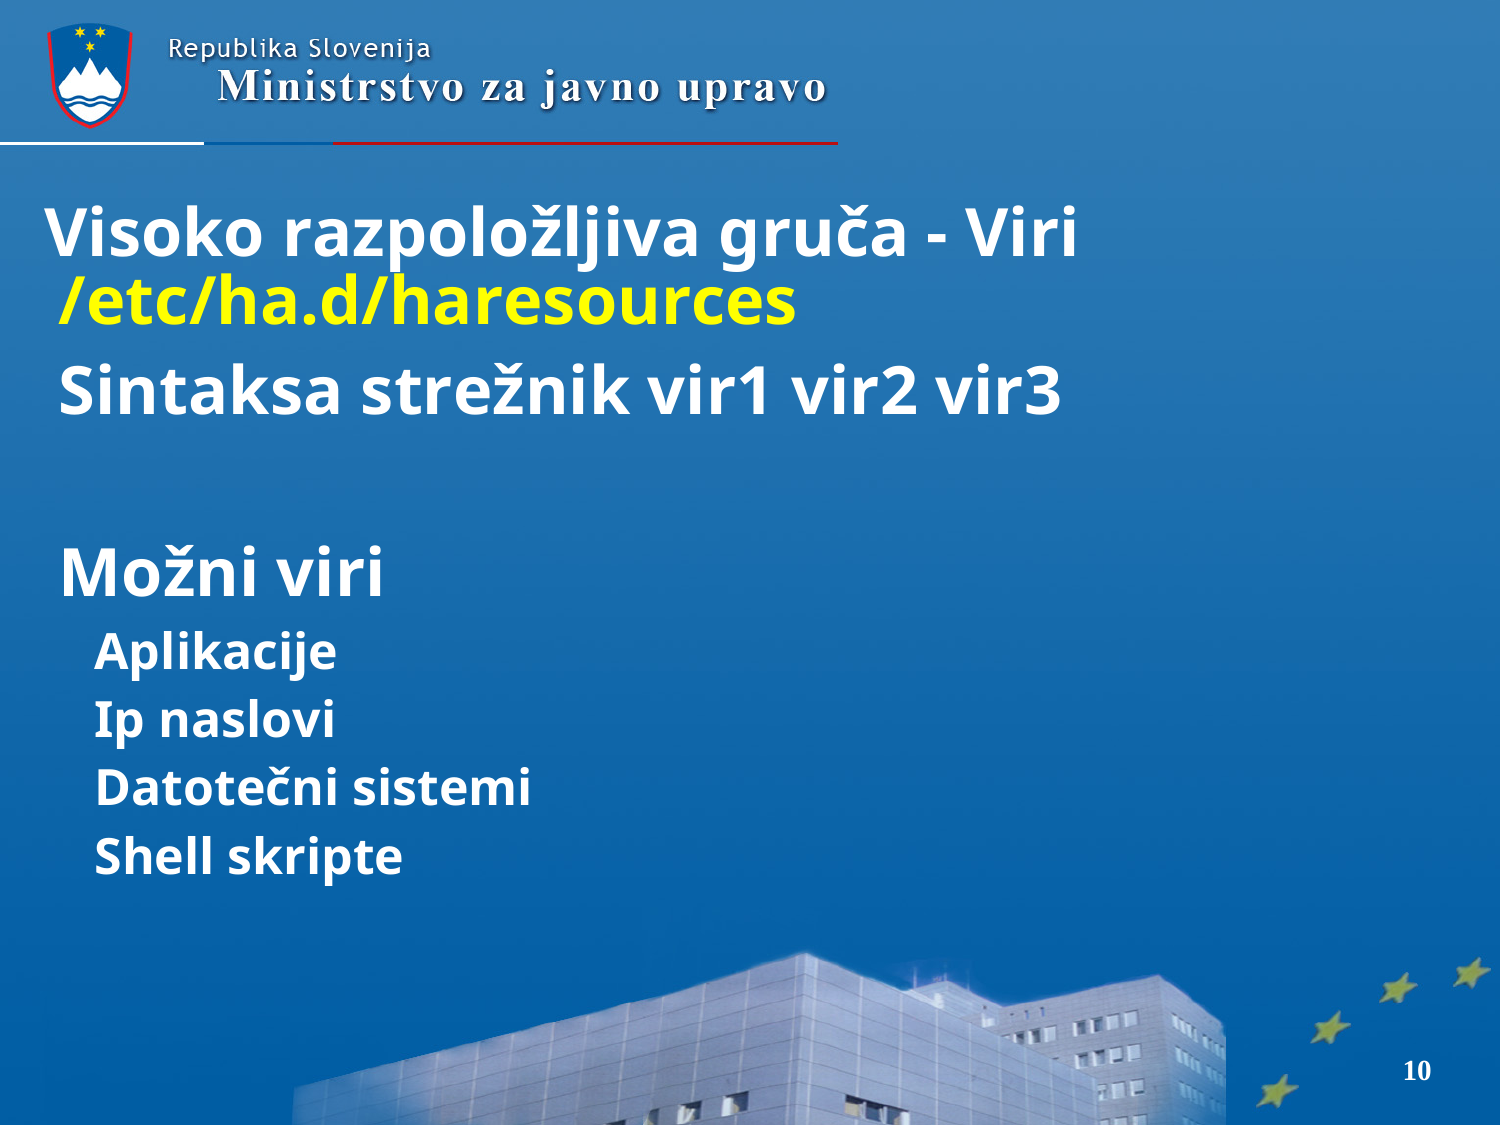

# Visoko razpoložljiva gruča - Viri
/etc/ha.d/haresources
Sintaksa strežnik vir1 vir2 vir3
Možni viri
Aplikacije
Ip naslovi
Datotečni sistemi
Shell skripte
10